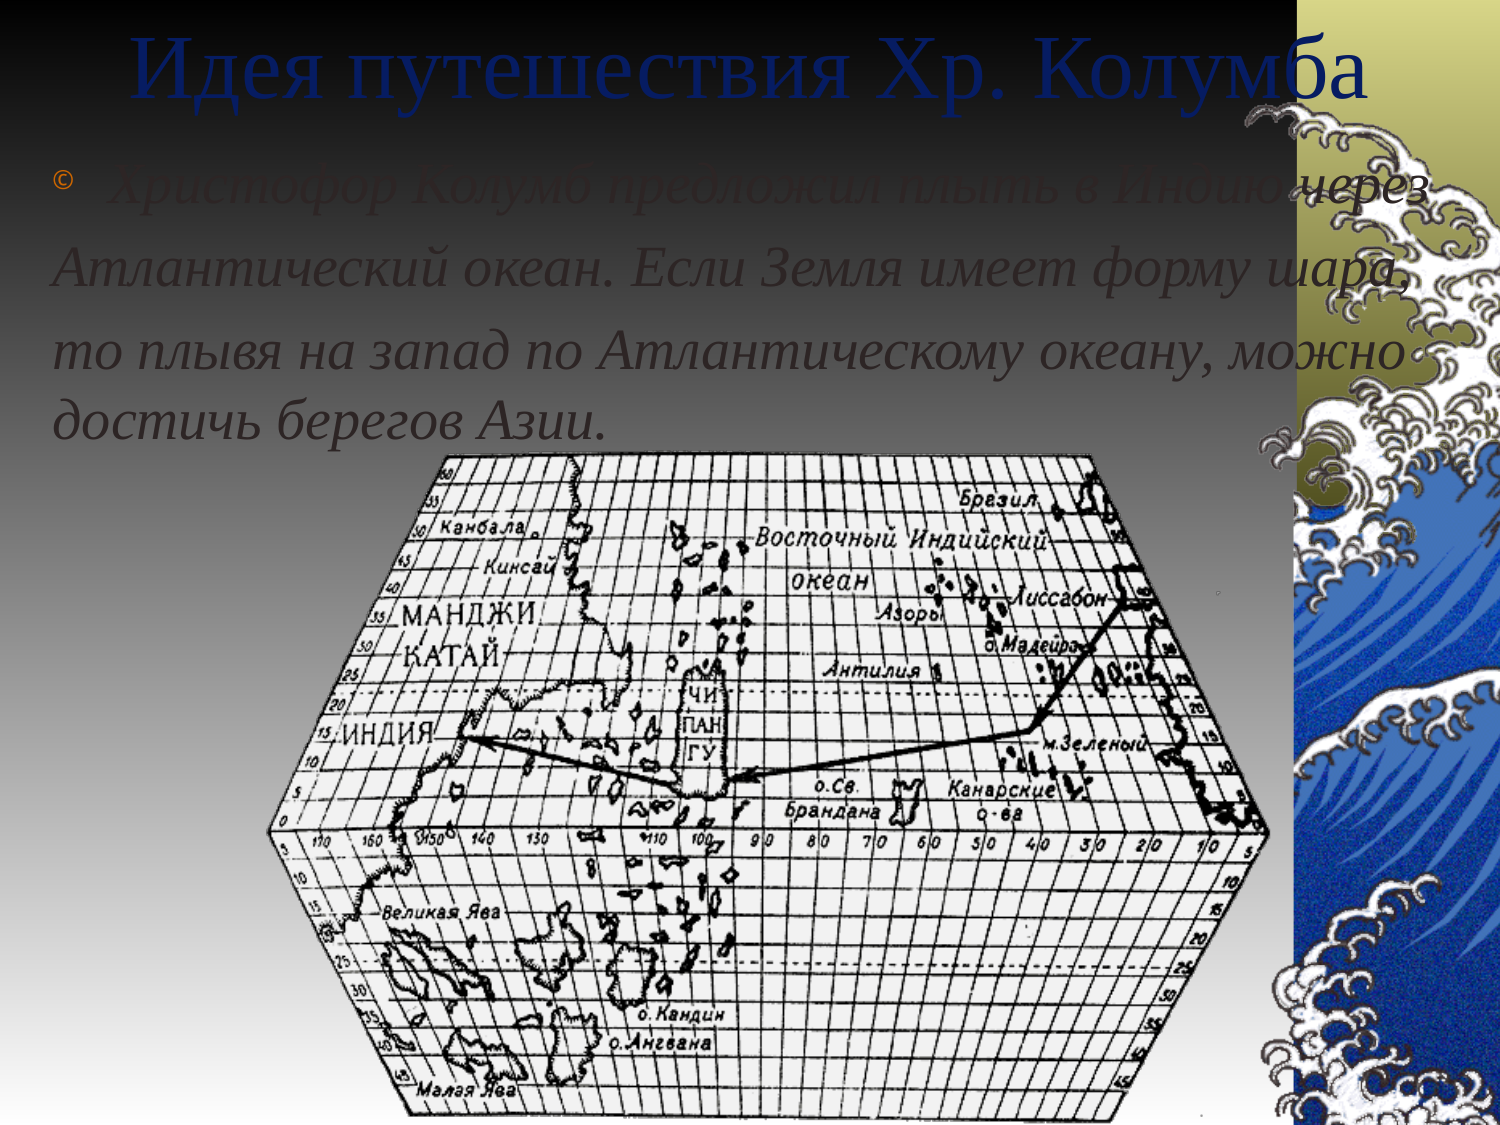

# Идея путешествия Хр. Колумба
Христофор Колумб предложил плыть в Индию через
Атлантический океан. Если Земля имеет форму шара,
то плывя на запад по Атлантическому океану, можно достичь берегов Азии.